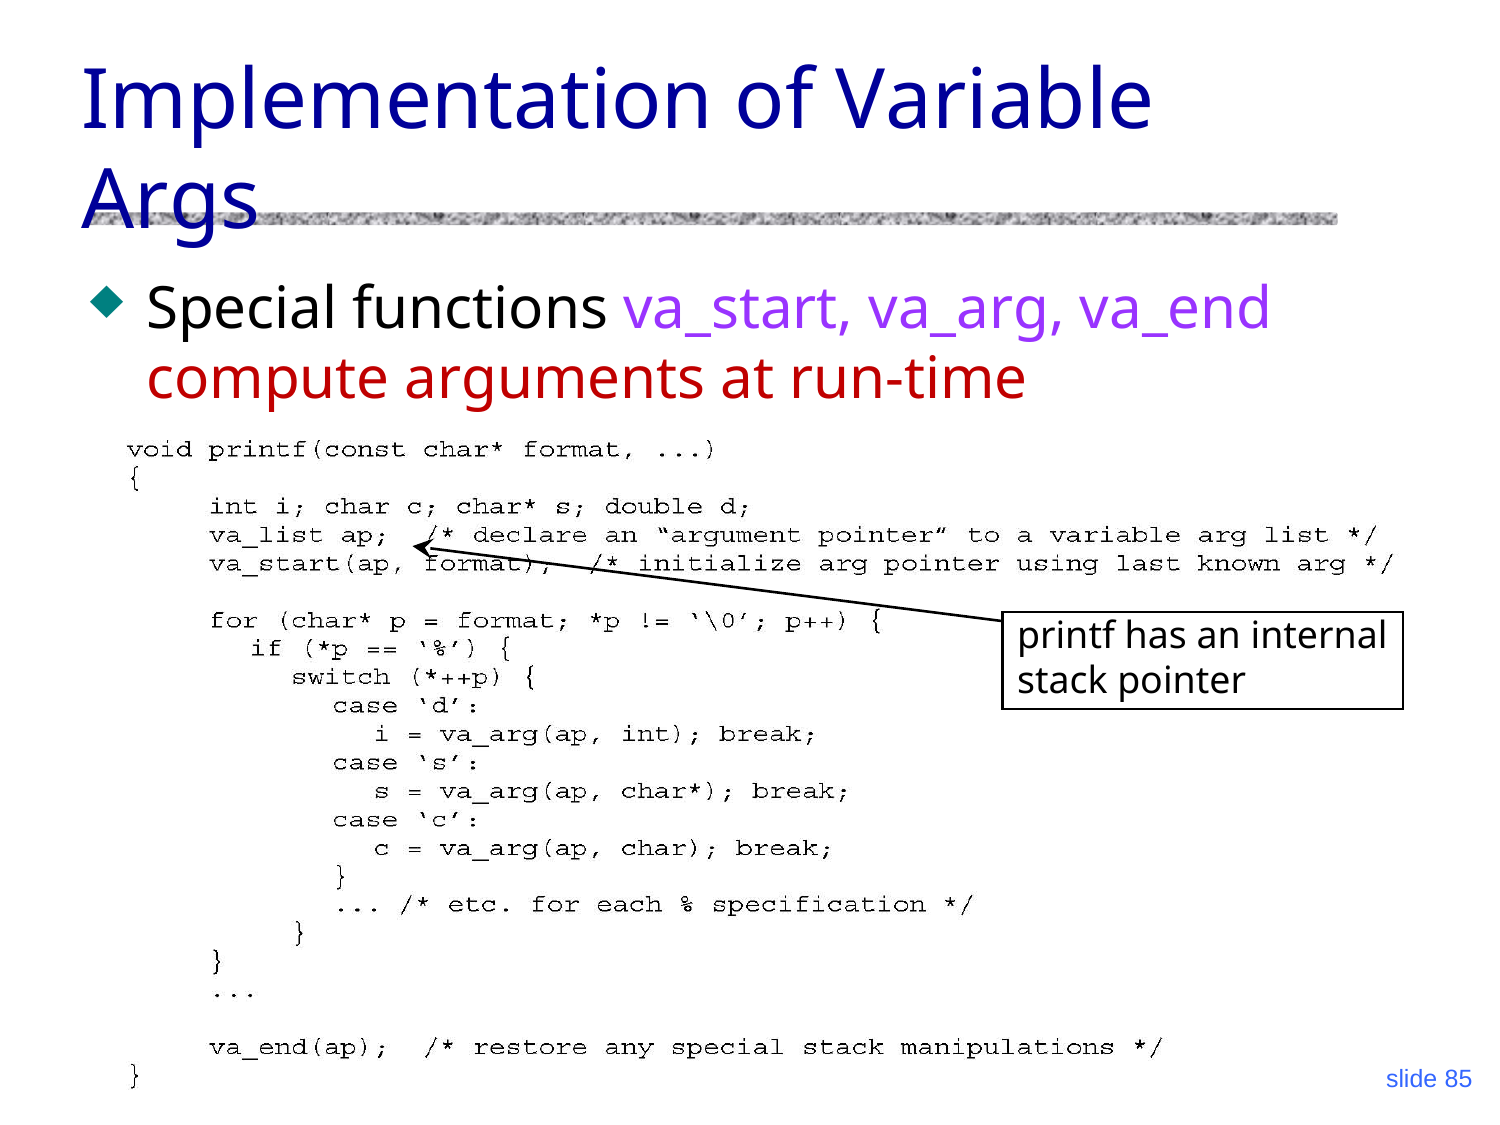

# Implementation of Variable Args
Special functions va_start, va_arg, va_end compute arguments at run-time
printf has an internal
stack pointer
slide